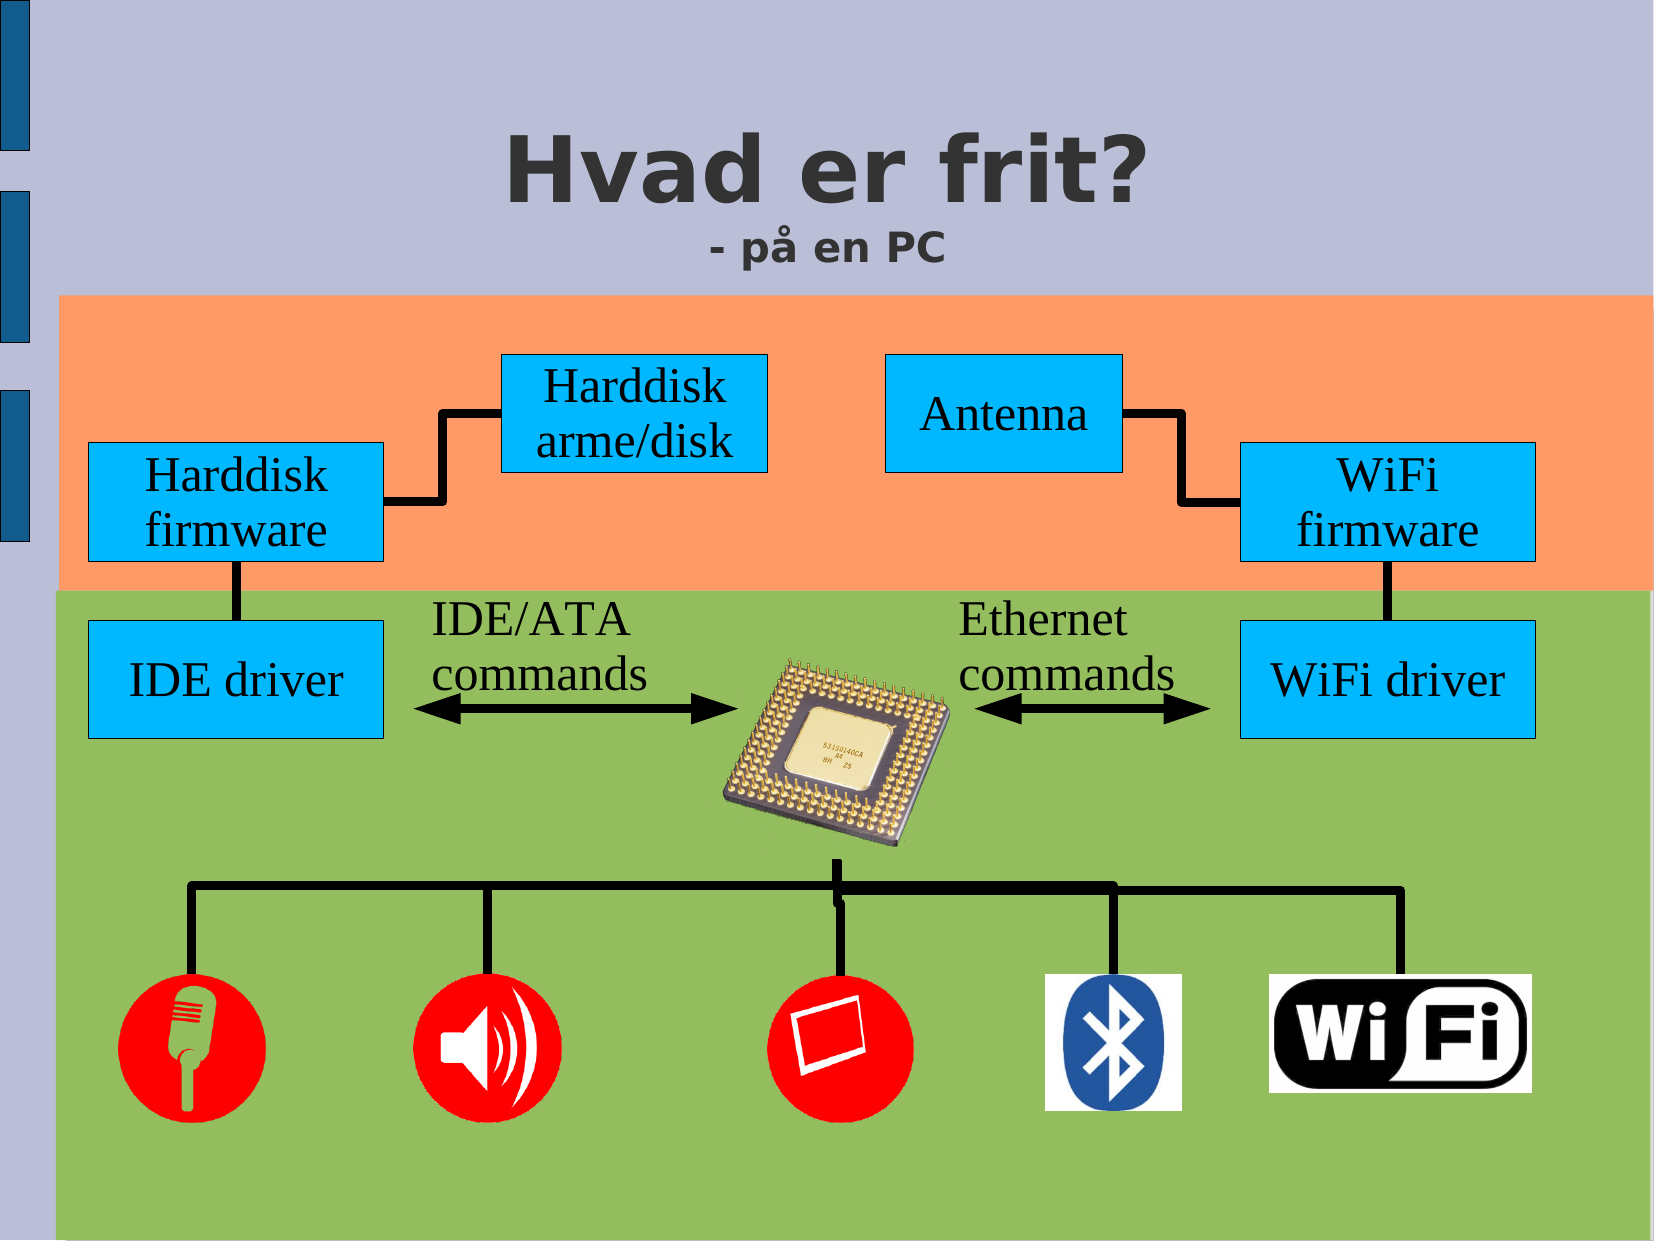

# Hvad er frit? - på en PC
Harddisk
arme/disk
Antenna
Harddisk
firmware
WiFi
firmware
Ethernet
commands
IDE/ATA
commands
IDE driver
WiFi driver